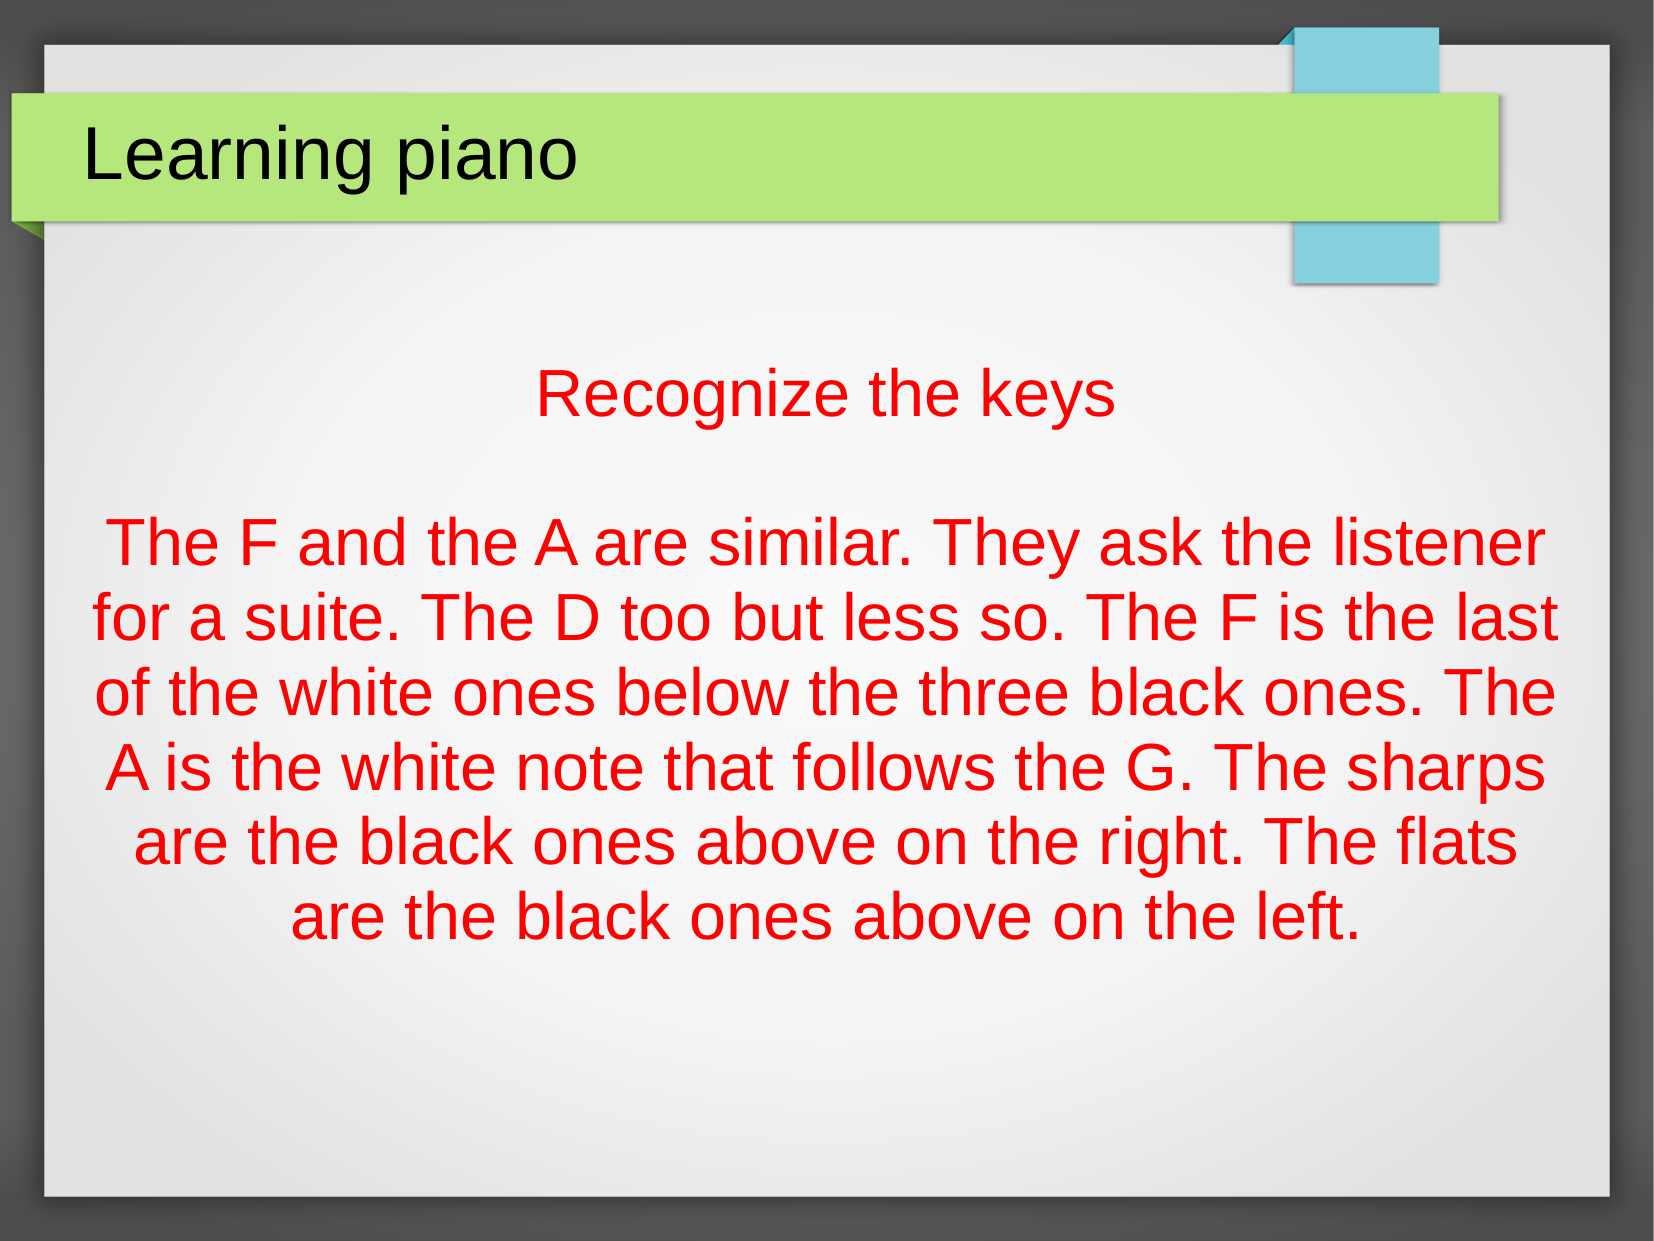

# Learning piano
Recognize the keys
The F and the A are similar. They ask the listener for a suite. The D too but less so. The F is the last of the white ones below the three black ones. The A is the white note that follows the G. The sharps are the black ones above on the right. The flats are the black ones above on the left.